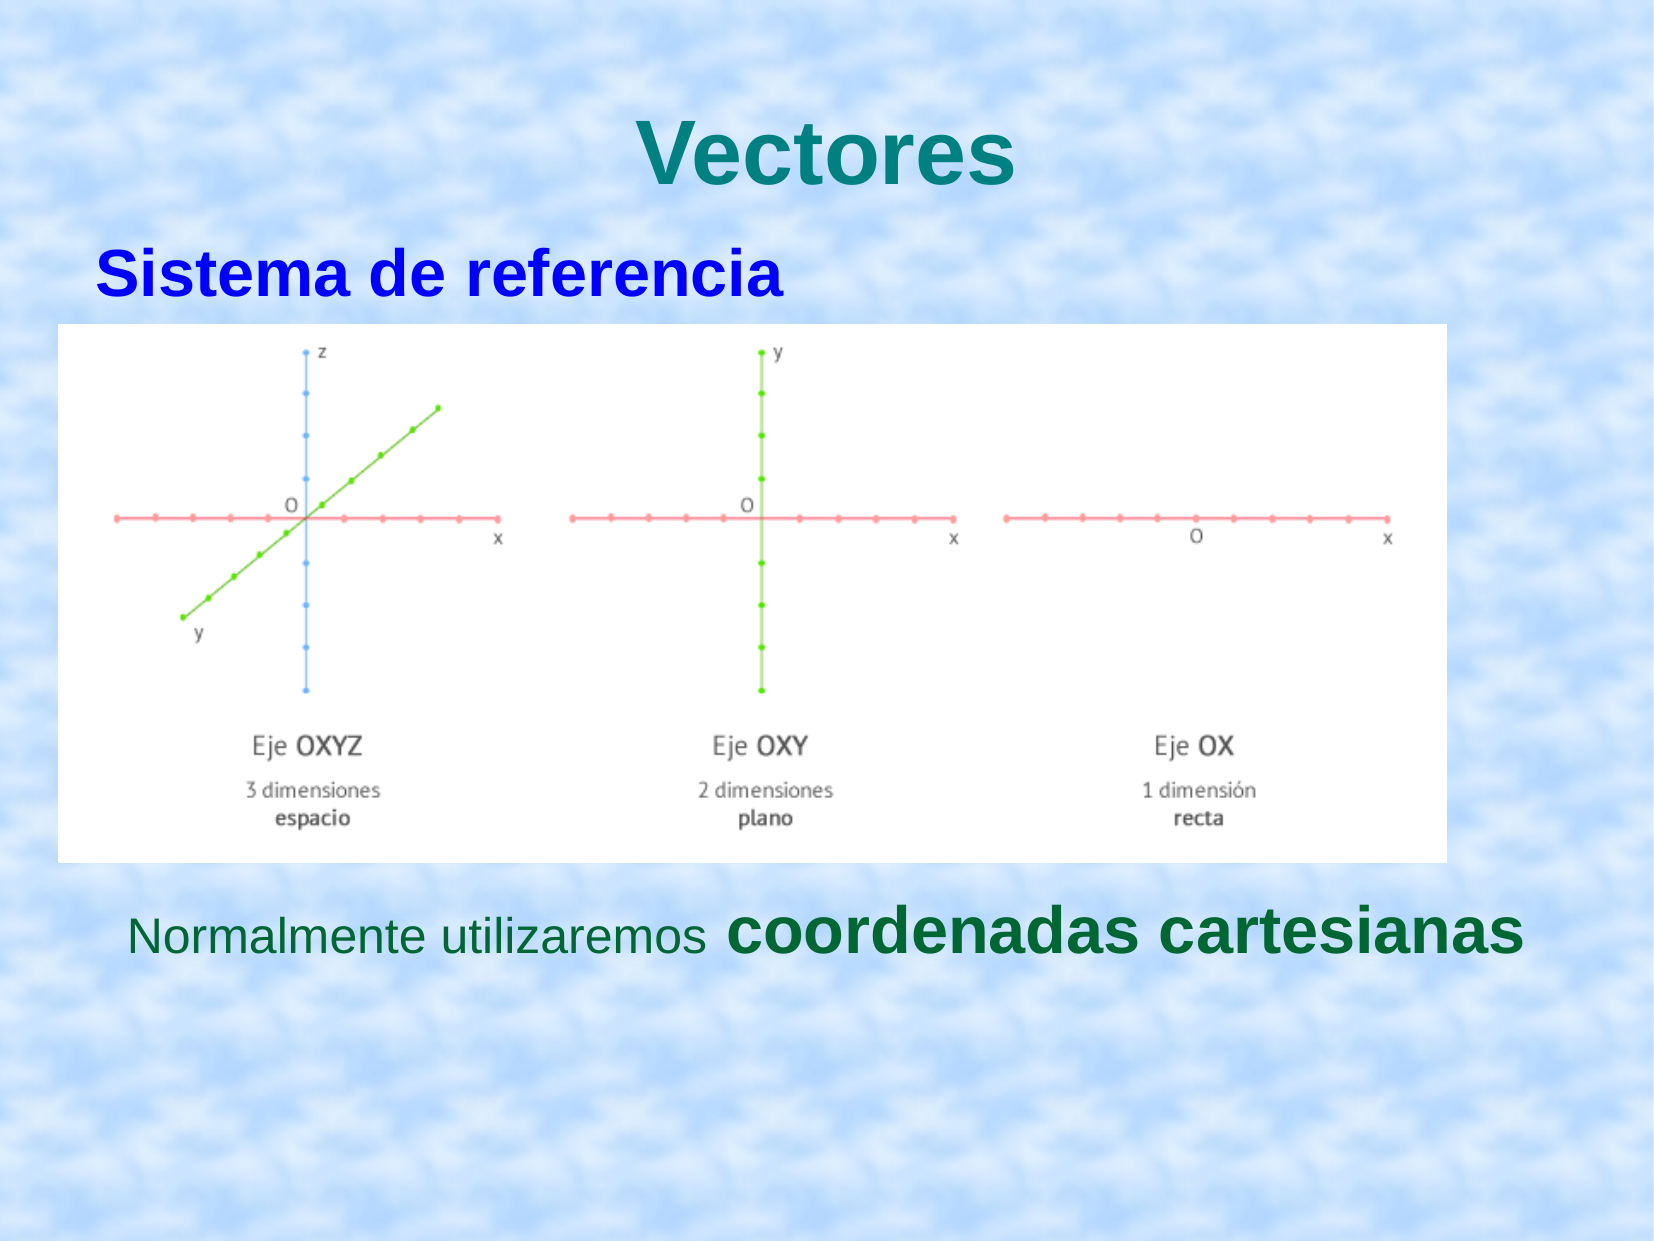

# Vectores
Sistema de referencia
Normalmente utilizaremos coordenadas cartesianas
la relación entre ω y el periodo T es
ω = 2π/T
la relación entre ω y el periodo T es
ω = 2π/T
la relación entre ω y el periodo T es
ω = 2π/T